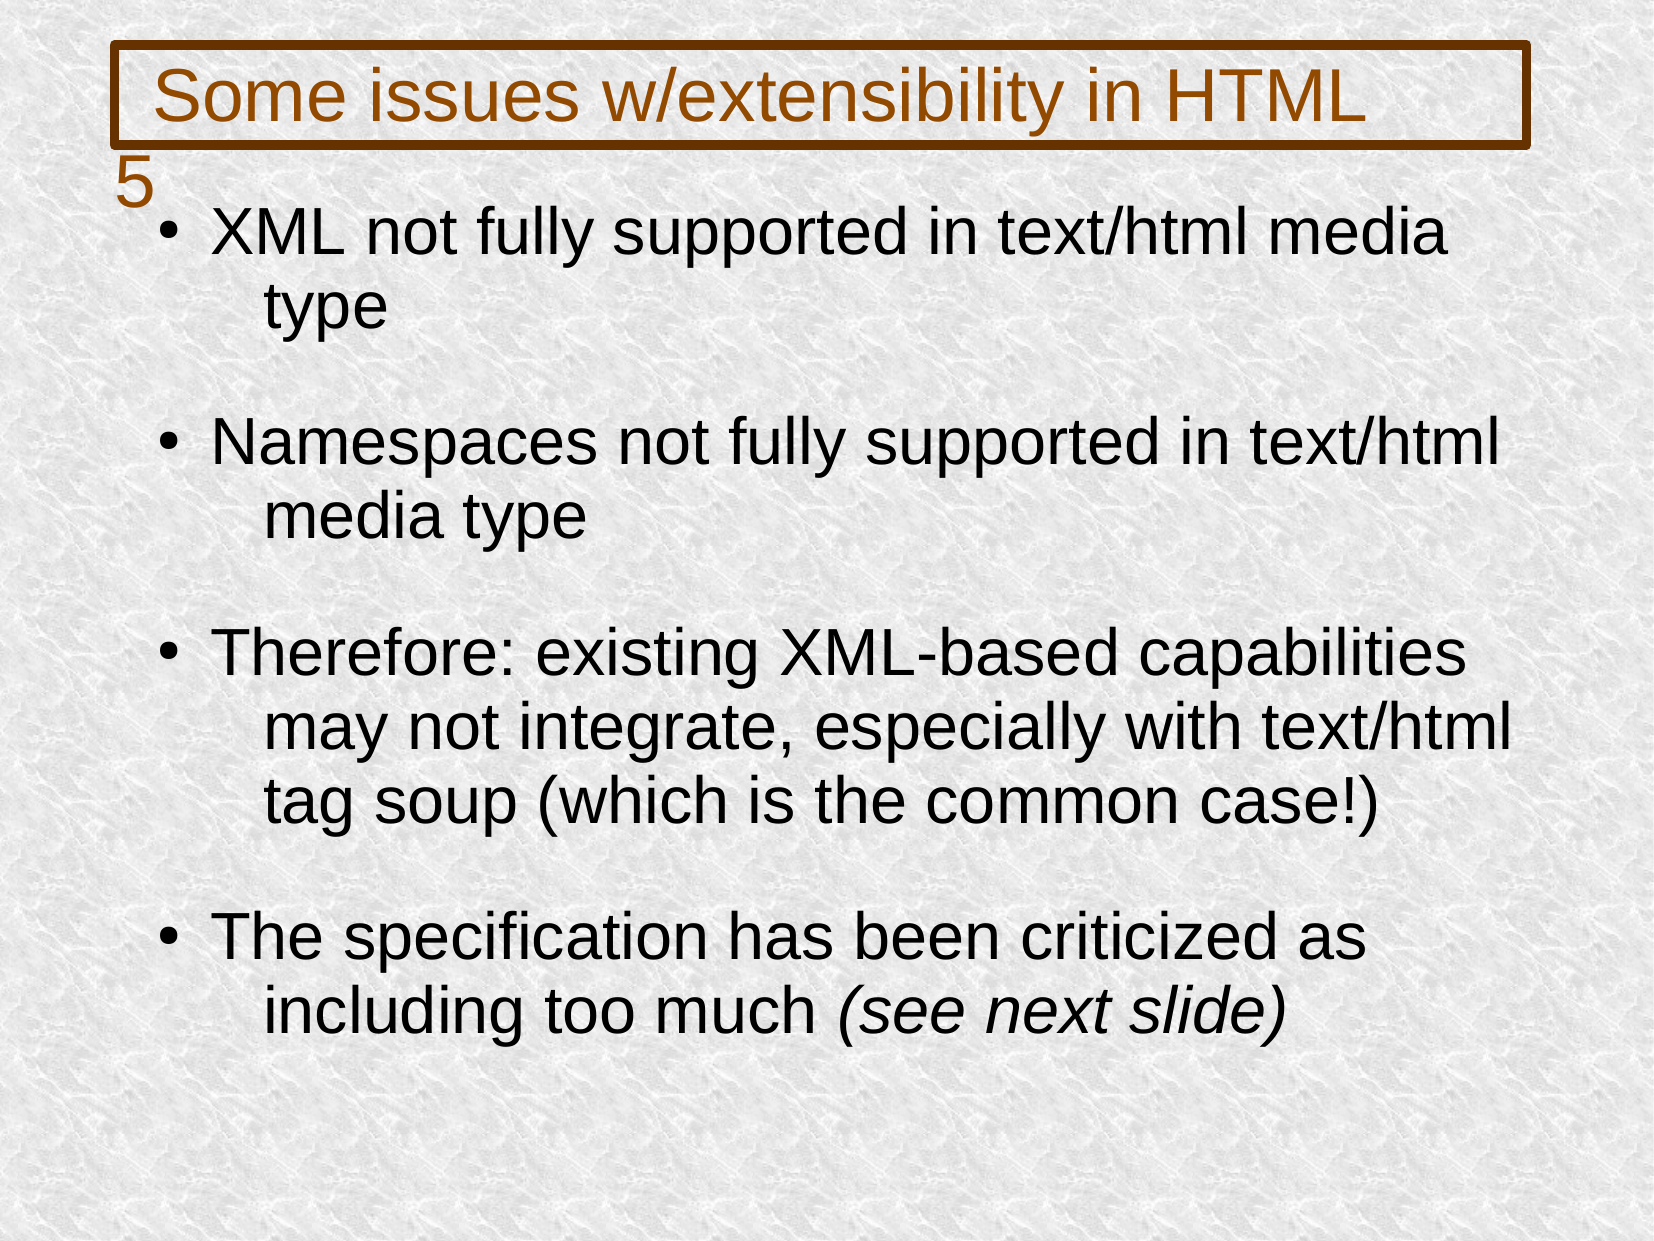

# Some issues w/extensibility in HTML 5
XML not fully supported in text/html media type
Namespaces not fully supported in text/html media type
Therefore: existing XML-based capabilities may not integrate, especially with text/html tag soup (which is the common case!)
The specification has been criticized as including too much (see next slide)